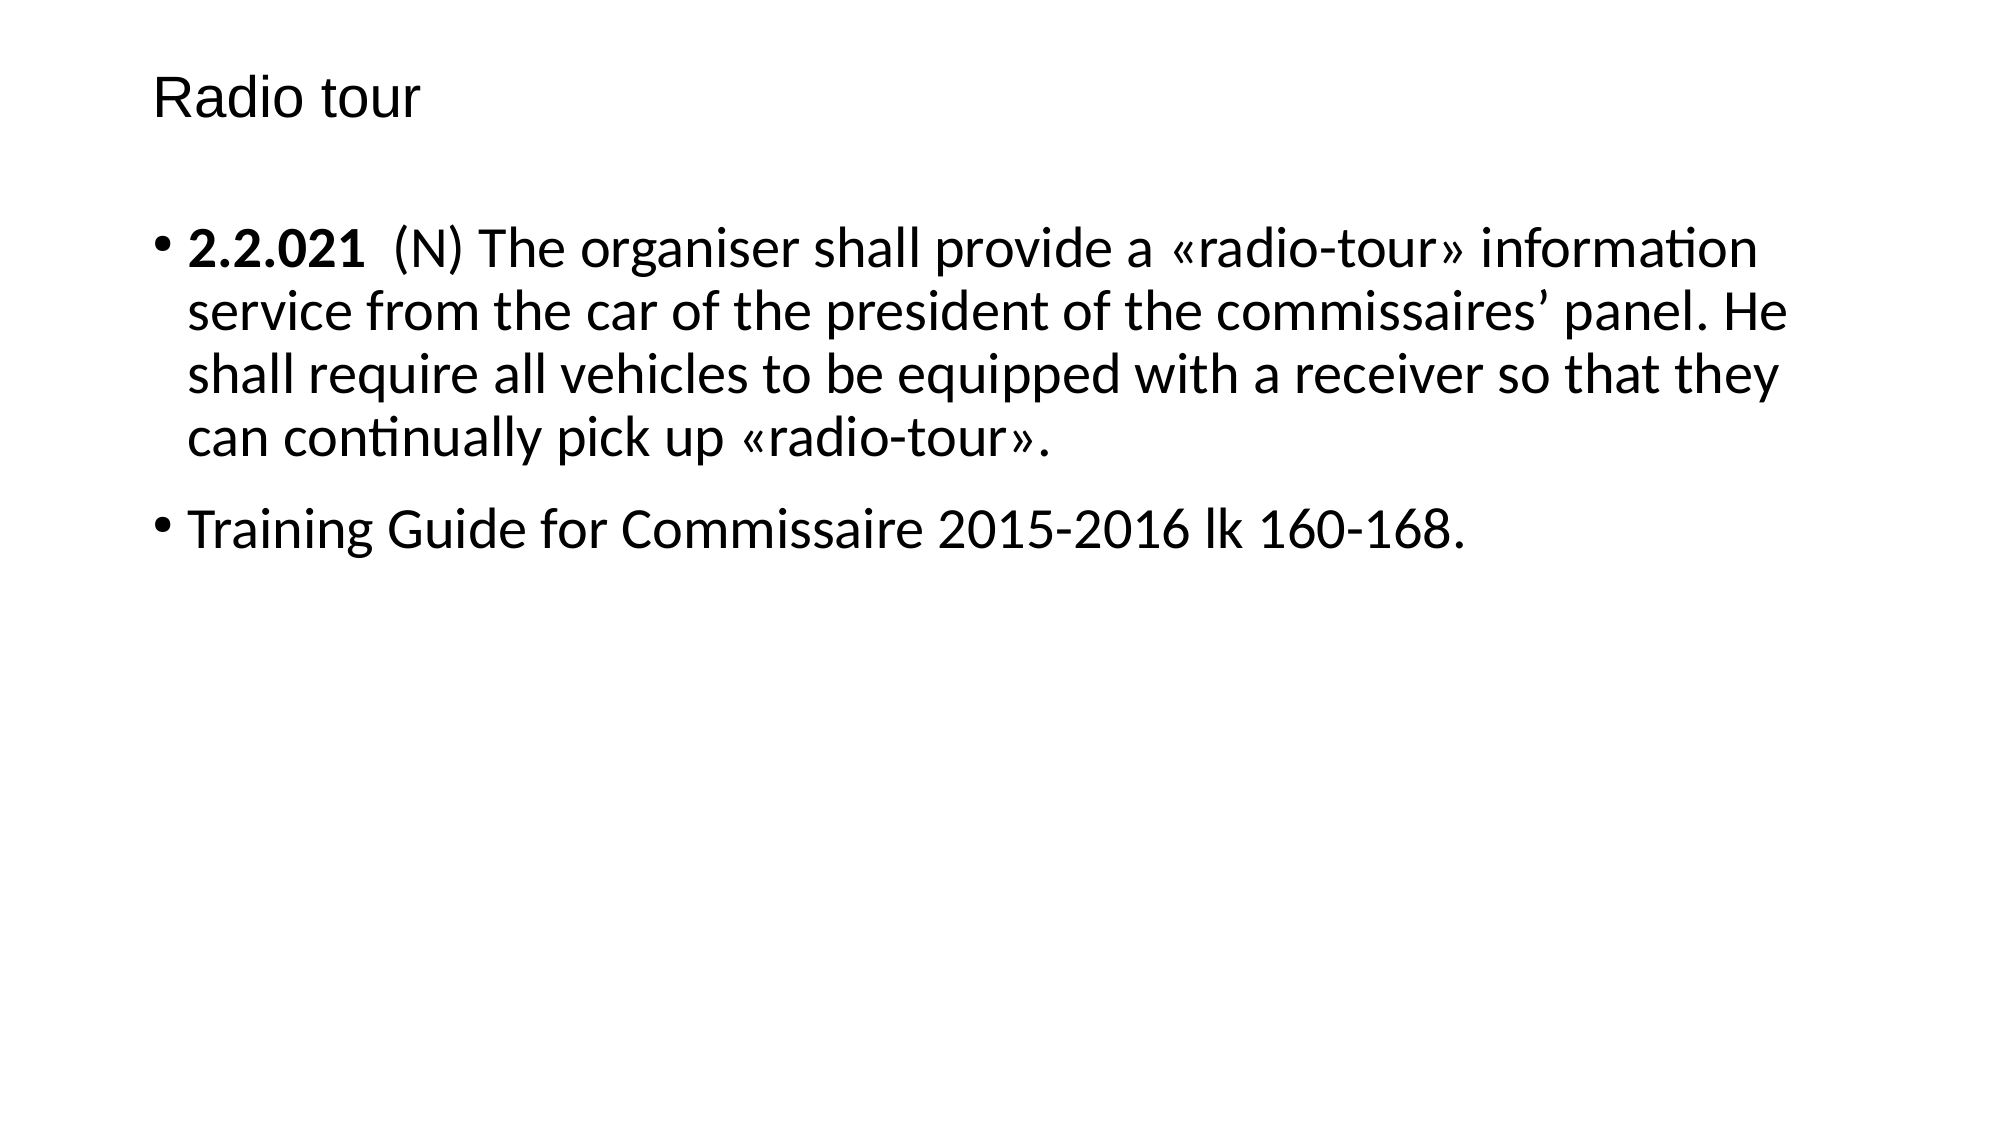

# Radio tour
2.2.021  (N) The organiser shall provide a «radio-tour» information service from the car of the president of the commissaires’ panel. He shall require all vehicles to be equipped with a receiver so that they can continually pick up «radio-tour».
Training Guide for Commissaire 2015-2016 lk 160-168.